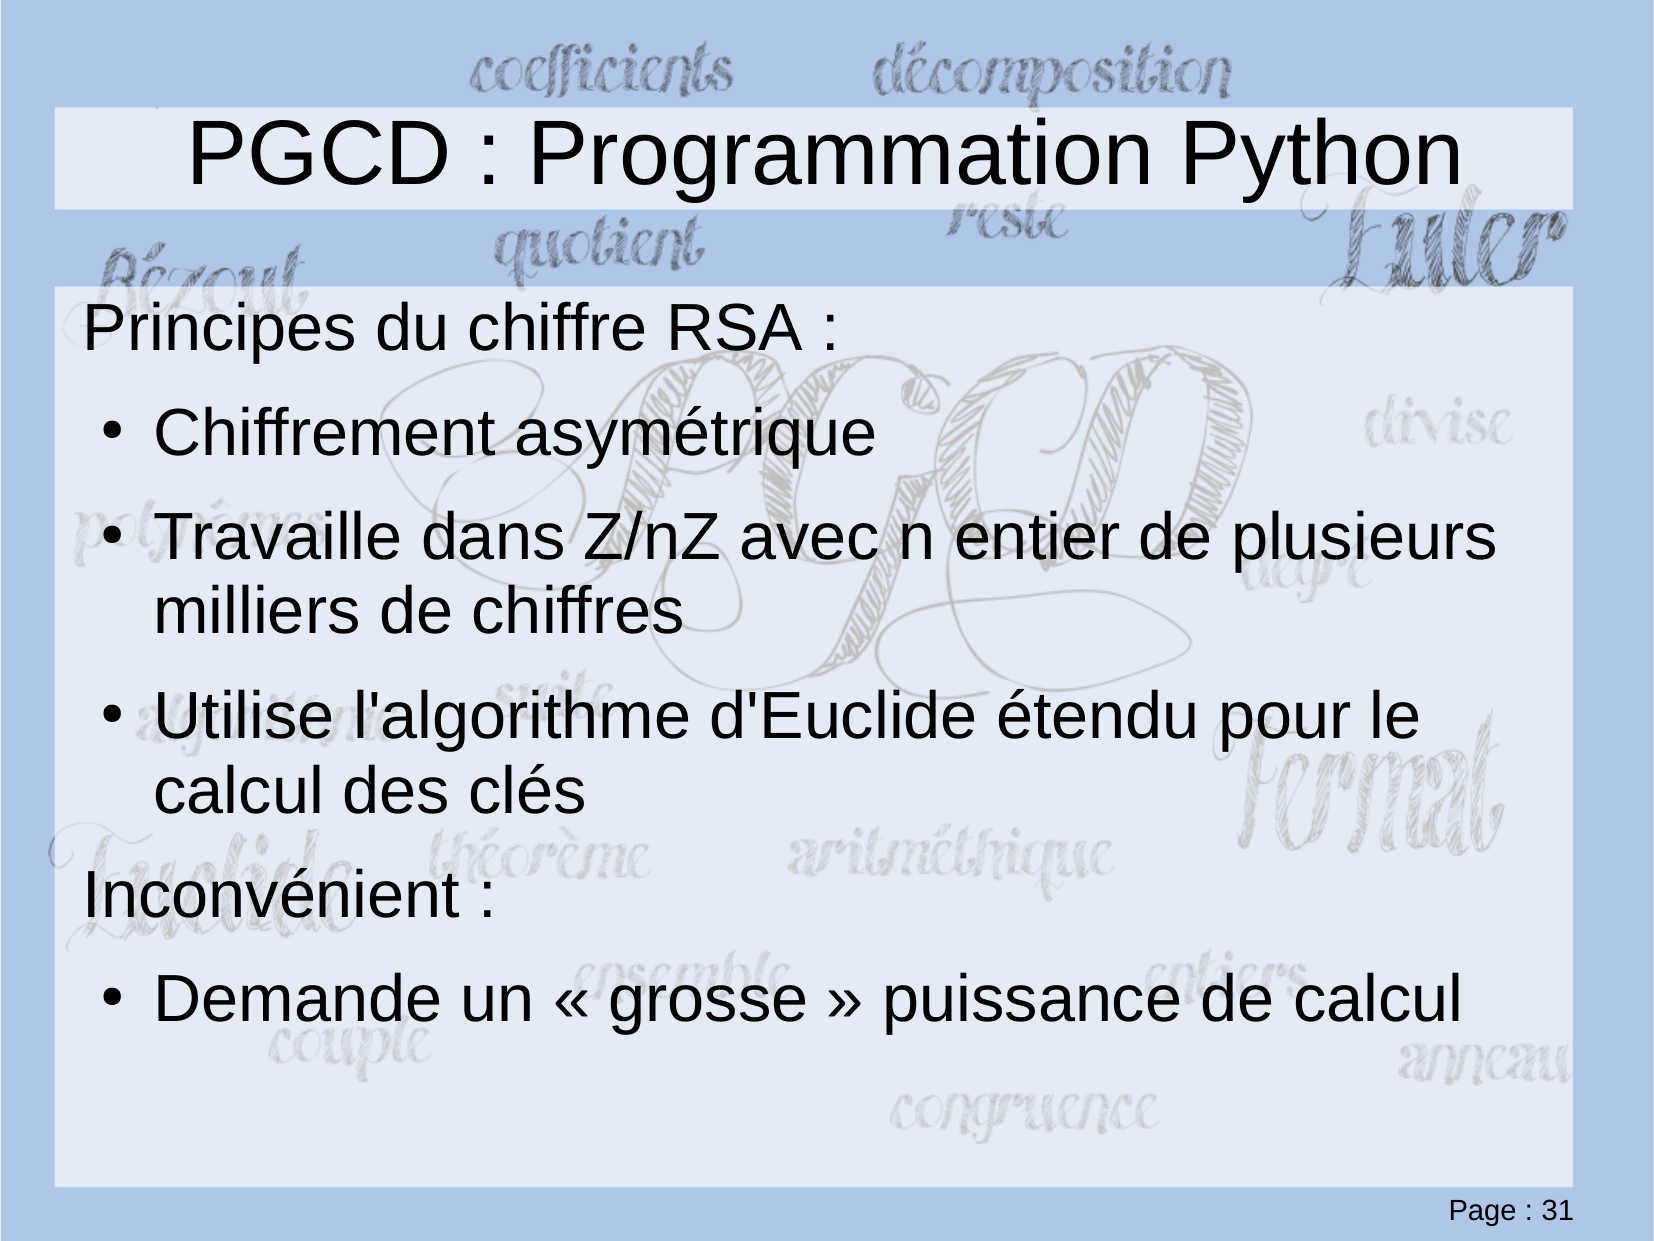

# PGCD : Programmation Python
Principes du chiffre RSA :
Chiffrement asymétrique
Travaille dans Z/nZ avec n entier de plusieurs milliers de chiffres
Utilise l'algorithme d'Euclide étendu pour le calcul des clés
Inconvénient :
Demande un « grosse » puissance de calcul